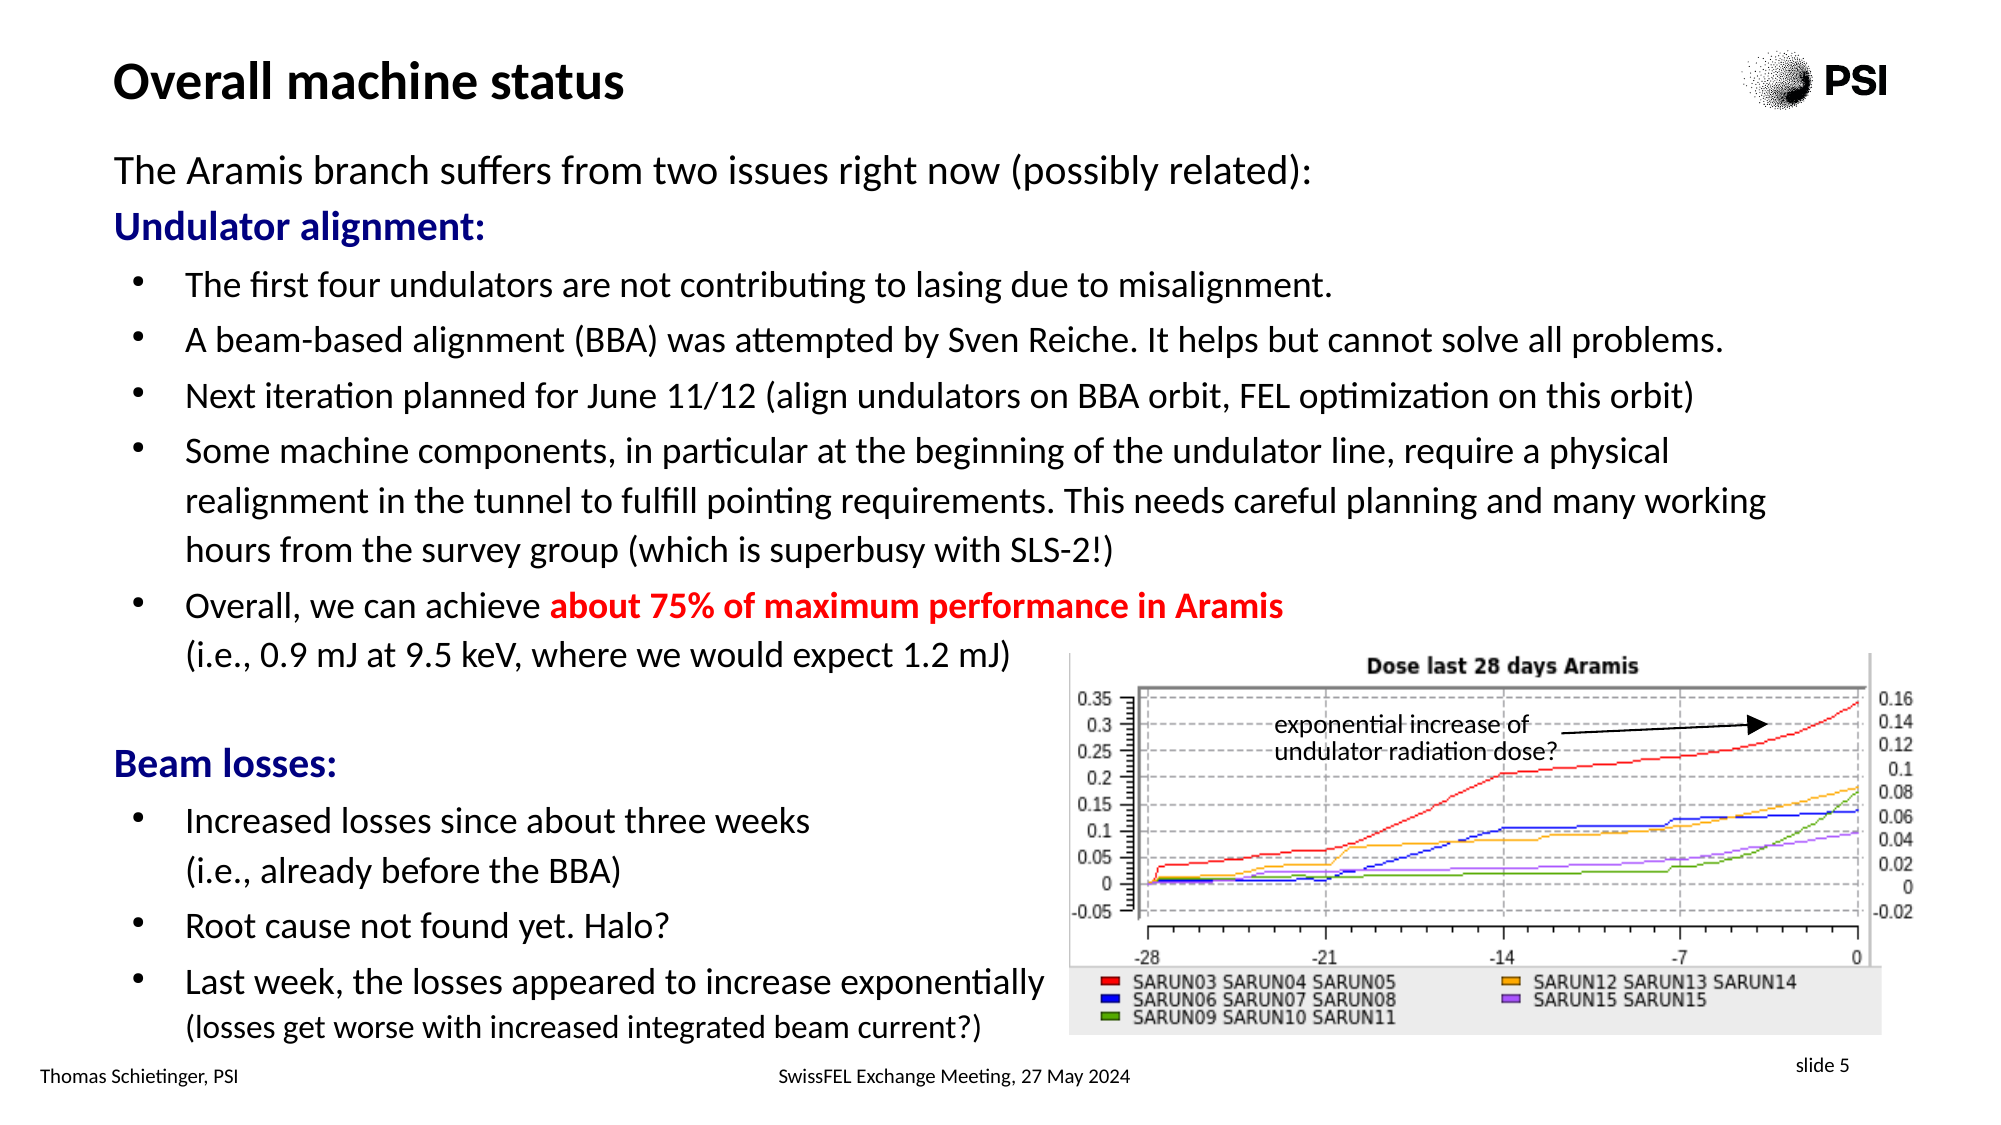

Overall machine status
# The Aramis branch suffers from two issues right now (possibly related):
Undulator alignment:
The first four undulators are not contributing to lasing due to misalignment.
A beam-based alignment (BBA) was attempted by Sven Reiche. It helps but cannot solve all problems.
Next iteration planned for June 11/12 (align undulators on BBA orbit, FEL optimization on this orbit)
Some machine components, in particular at the beginning of the undulator line, require a physical realignment in the tunnel to fulfill pointing requirements. This needs careful planning and many working hours from the survey group (which is superbusy with SLS-2!)
Overall, we can achieve about 75% of maximum performance in Aramis
(i.e., 0.9 mJ at 9.5 keV, where we would expect 1.2 mJ)
Beam losses:
Increased losses since about three weeks
(i.e., already before the BBA)
Root cause not found yet. Halo?
Last week, the losses appeared to increase exponentially
(losses get worse with increased integrated beam current?)
exponential increase of
undulator radiation dose?
5
PSI Center for Accelerator Science and Engineering